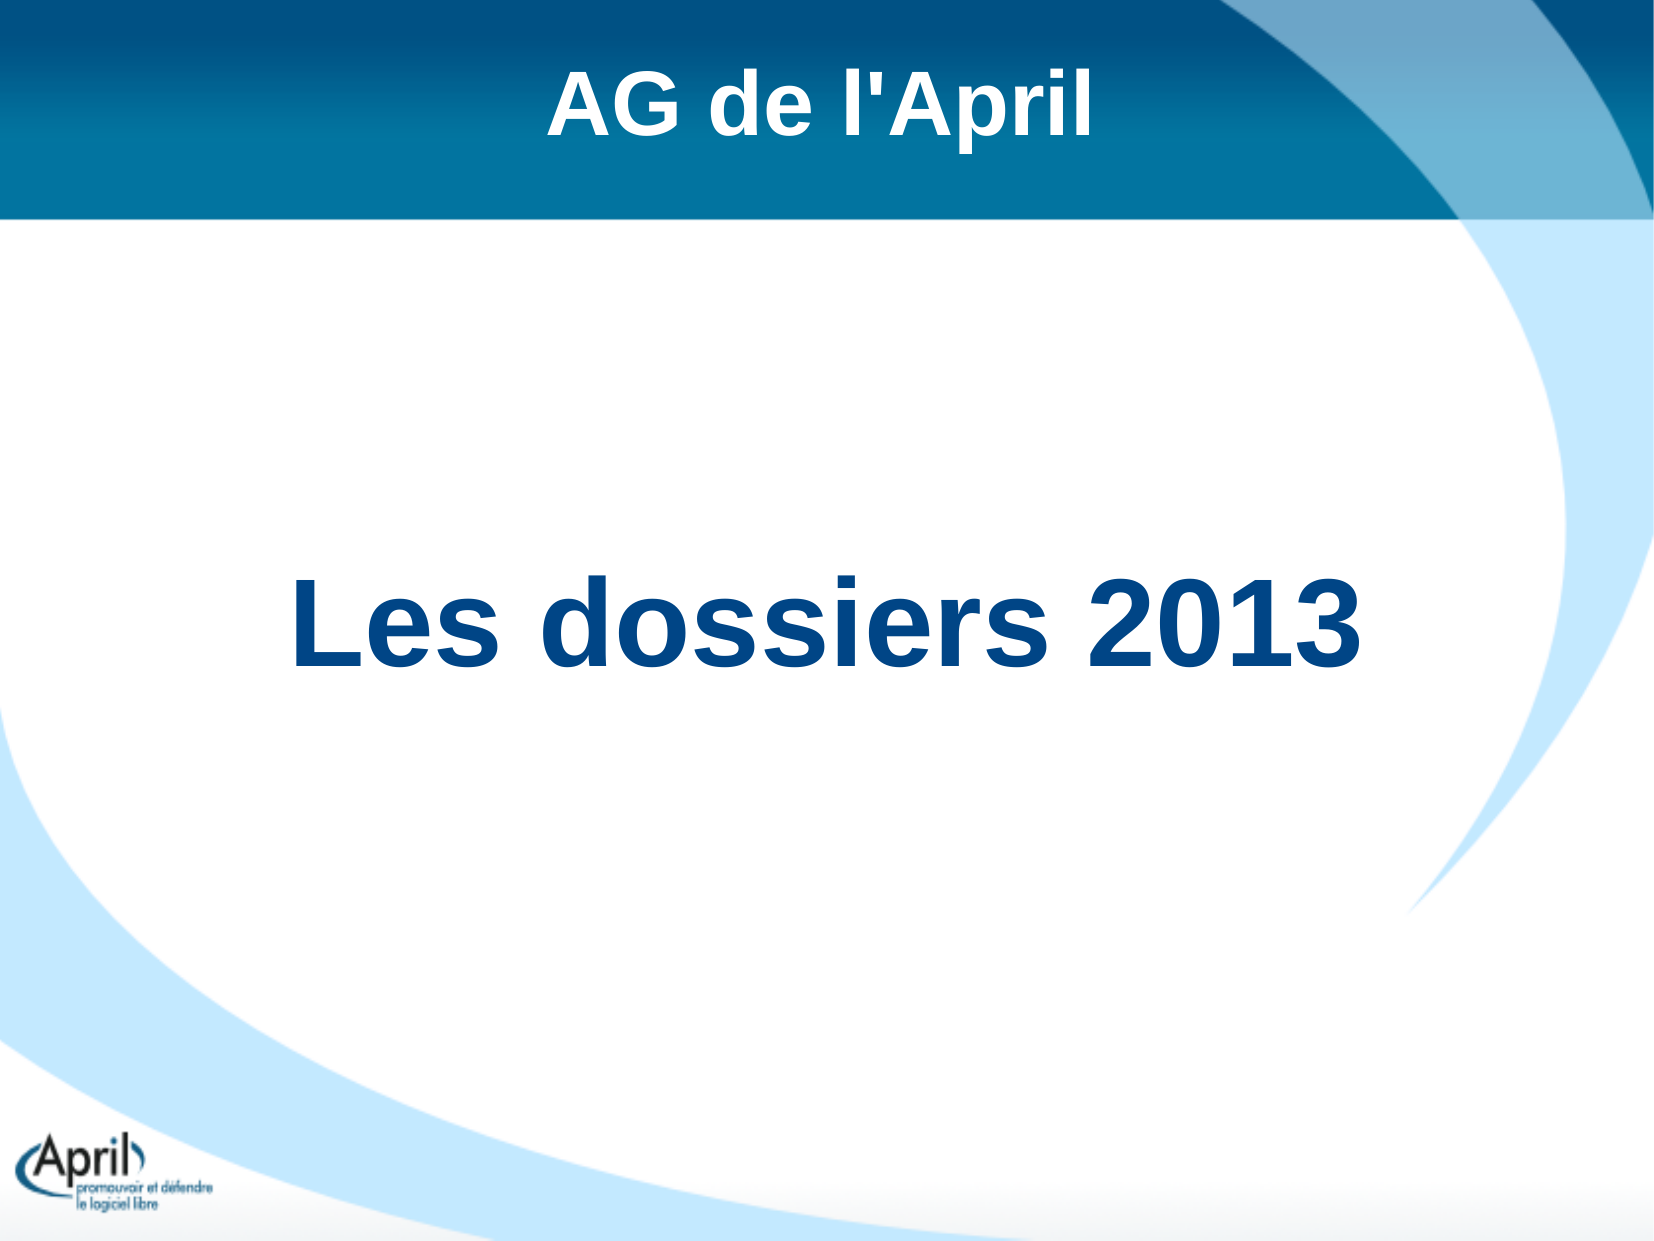

# AG de l'April
Les dossiers 2013